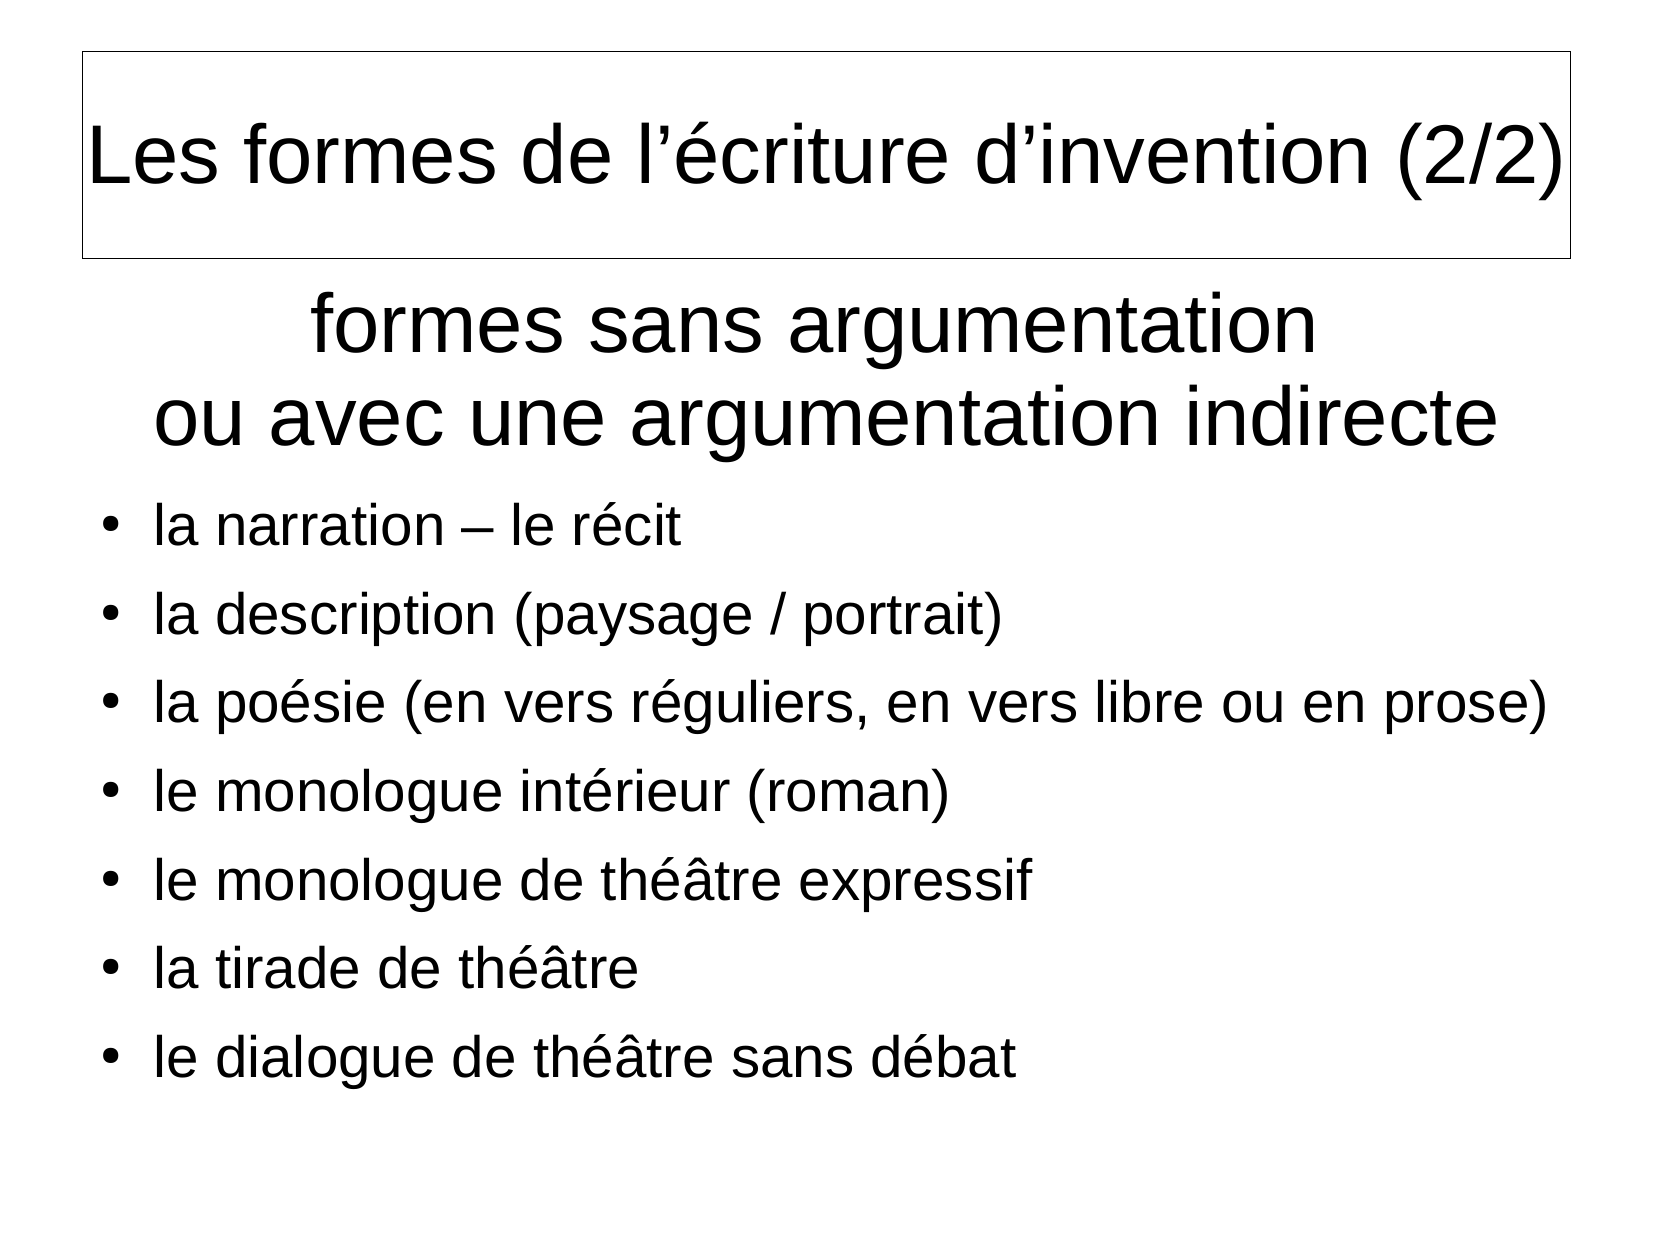

# Les formes de l’écriture d’invention (2/2)
formes sans argumentation
ou avec une argumentation indirecte
la narration – le récit
la description (paysage / portrait)
la poésie (en vers réguliers, en vers libre ou en prose)
le monologue intérieur (roman)
le monologue de théâtre expressif
la tirade de théâtre
le dialogue de théâtre sans débat